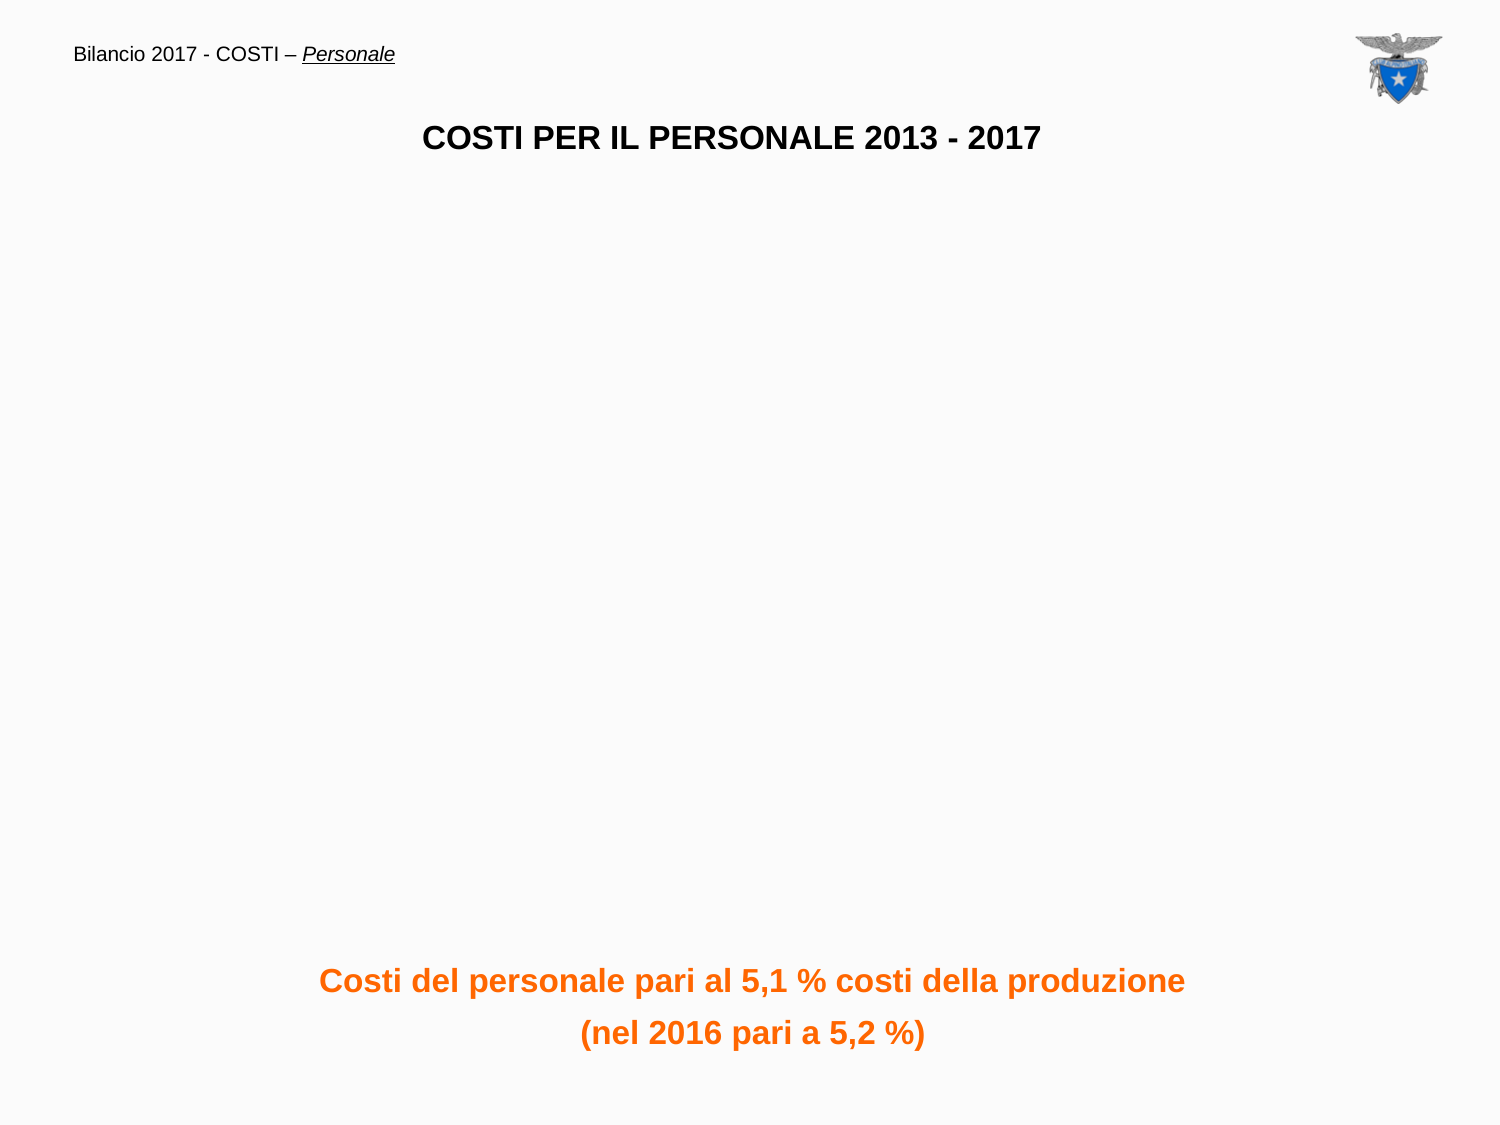

Bilancio 2017 - COSTI – Personale
COSTI PER IL PERSONALE 2013 - 2017
Costi del personale pari al 5,1 % costi della produzione
(nel 2016 pari a 5,2 %)